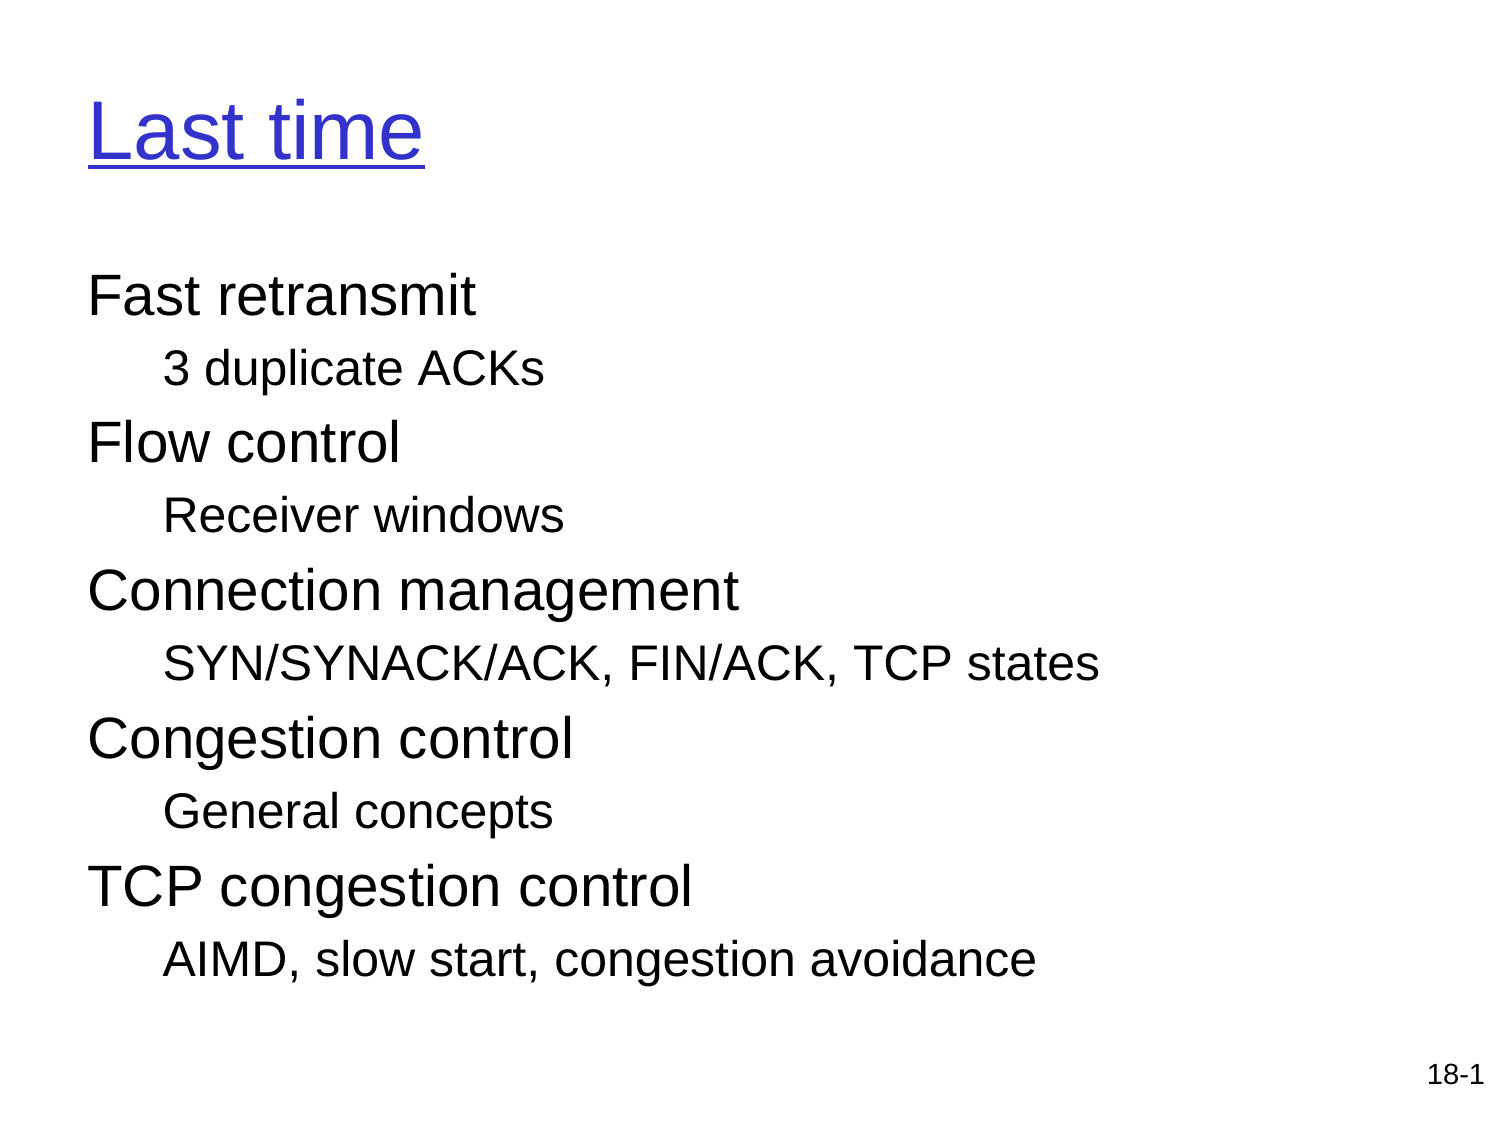

# Last time
Fast retransmit
3 duplicate ACKs
Flow control
Receiver windows
Connection management
SYN/SYNACK/ACK, FIN/ACK, TCP states
Congestion control
General concepts
TCP congestion control
AIMD, slow start, congestion avoidance
1